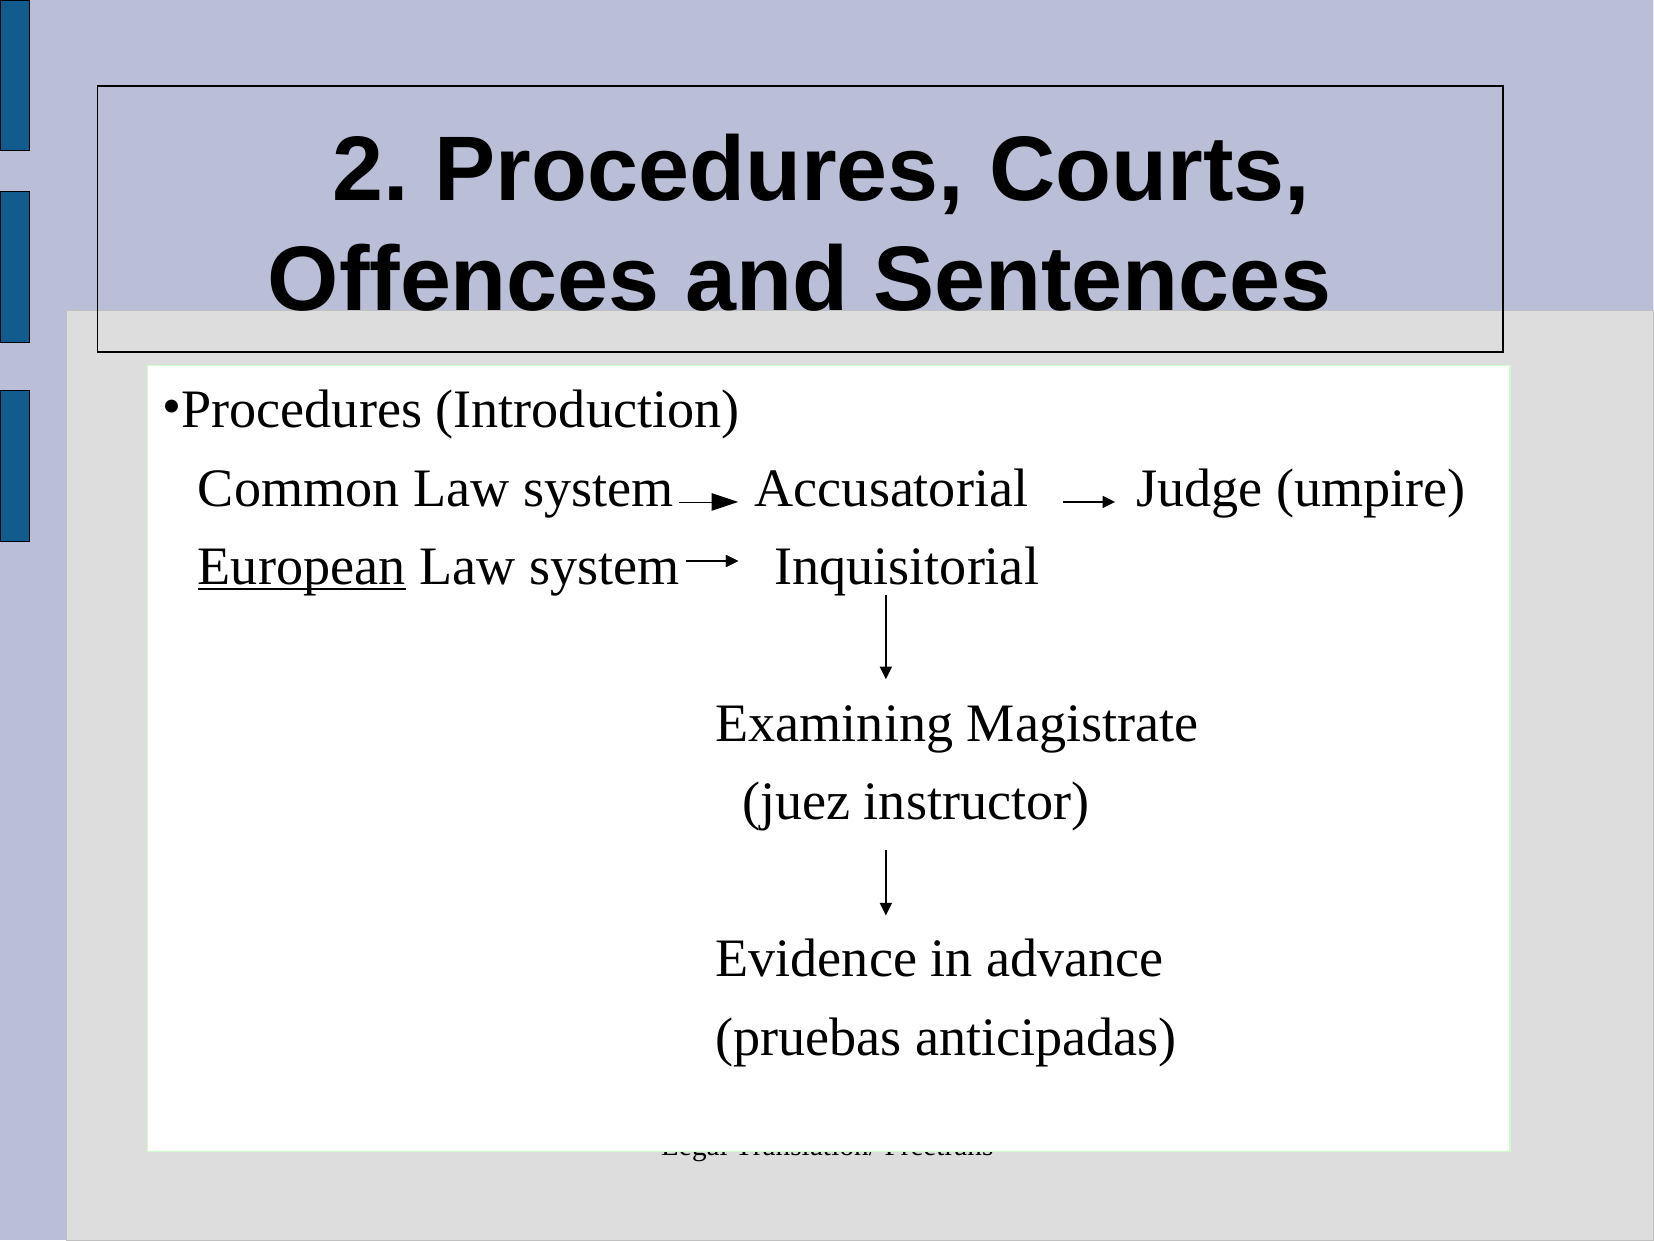

# 2. Procedures, Courts, Offences and Sentences
Procedures (Introduction)
Common Law system Accusatorial Judge (umpire)
European Law system Inquisitorial
			 Examining Magistrate
			 (juez instructor)
 			 Evidence in advance
			 (pruebas anticipadas)
Legal Translation/ Freetrans